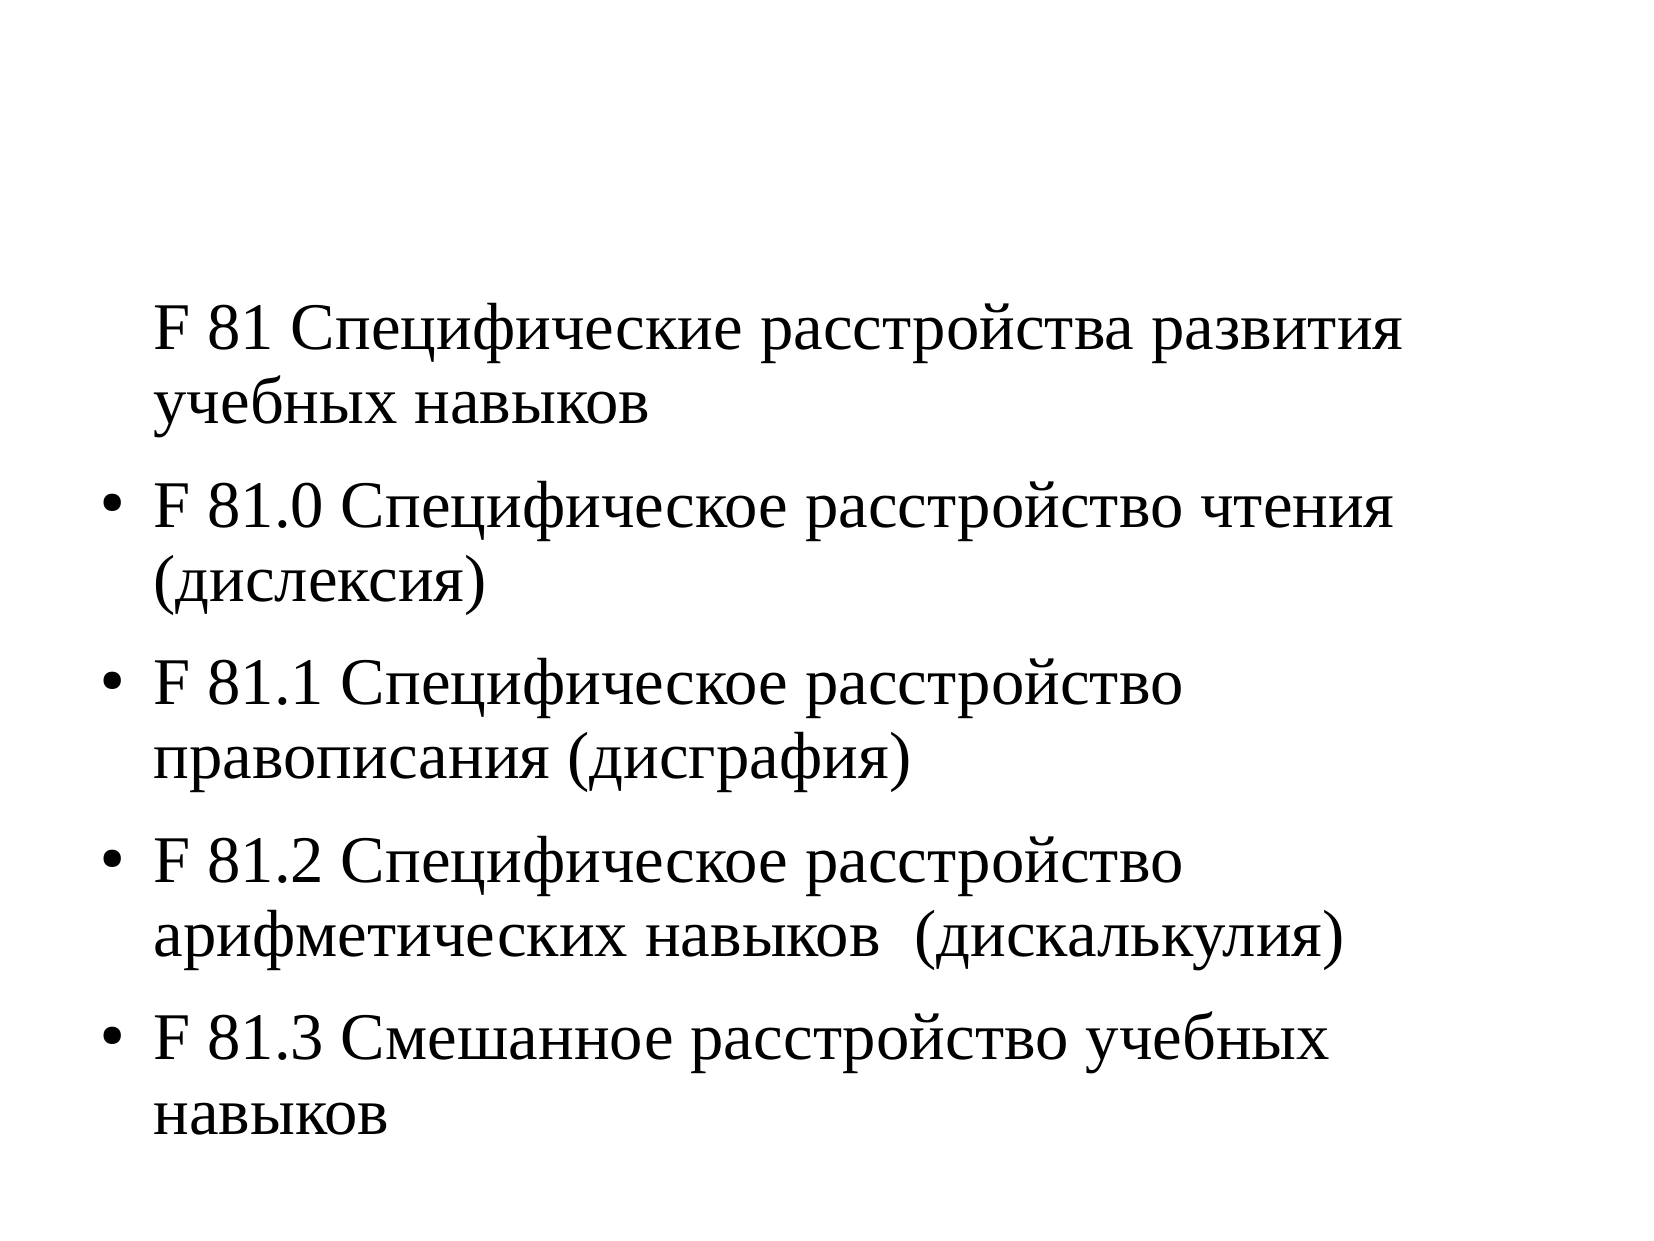

#
F 81 Cпецифические расстройства развития учебных навыков
F 81.0 Специфическое расстройство чтения (дислексия)
F 81.1 Специфическое расстройство правописания (дисграфия)
F 81.2 Специфическое расстройство арифметических навыков (дискалькулия)
F 81.3 Cмешанное расстройство учебных навыков